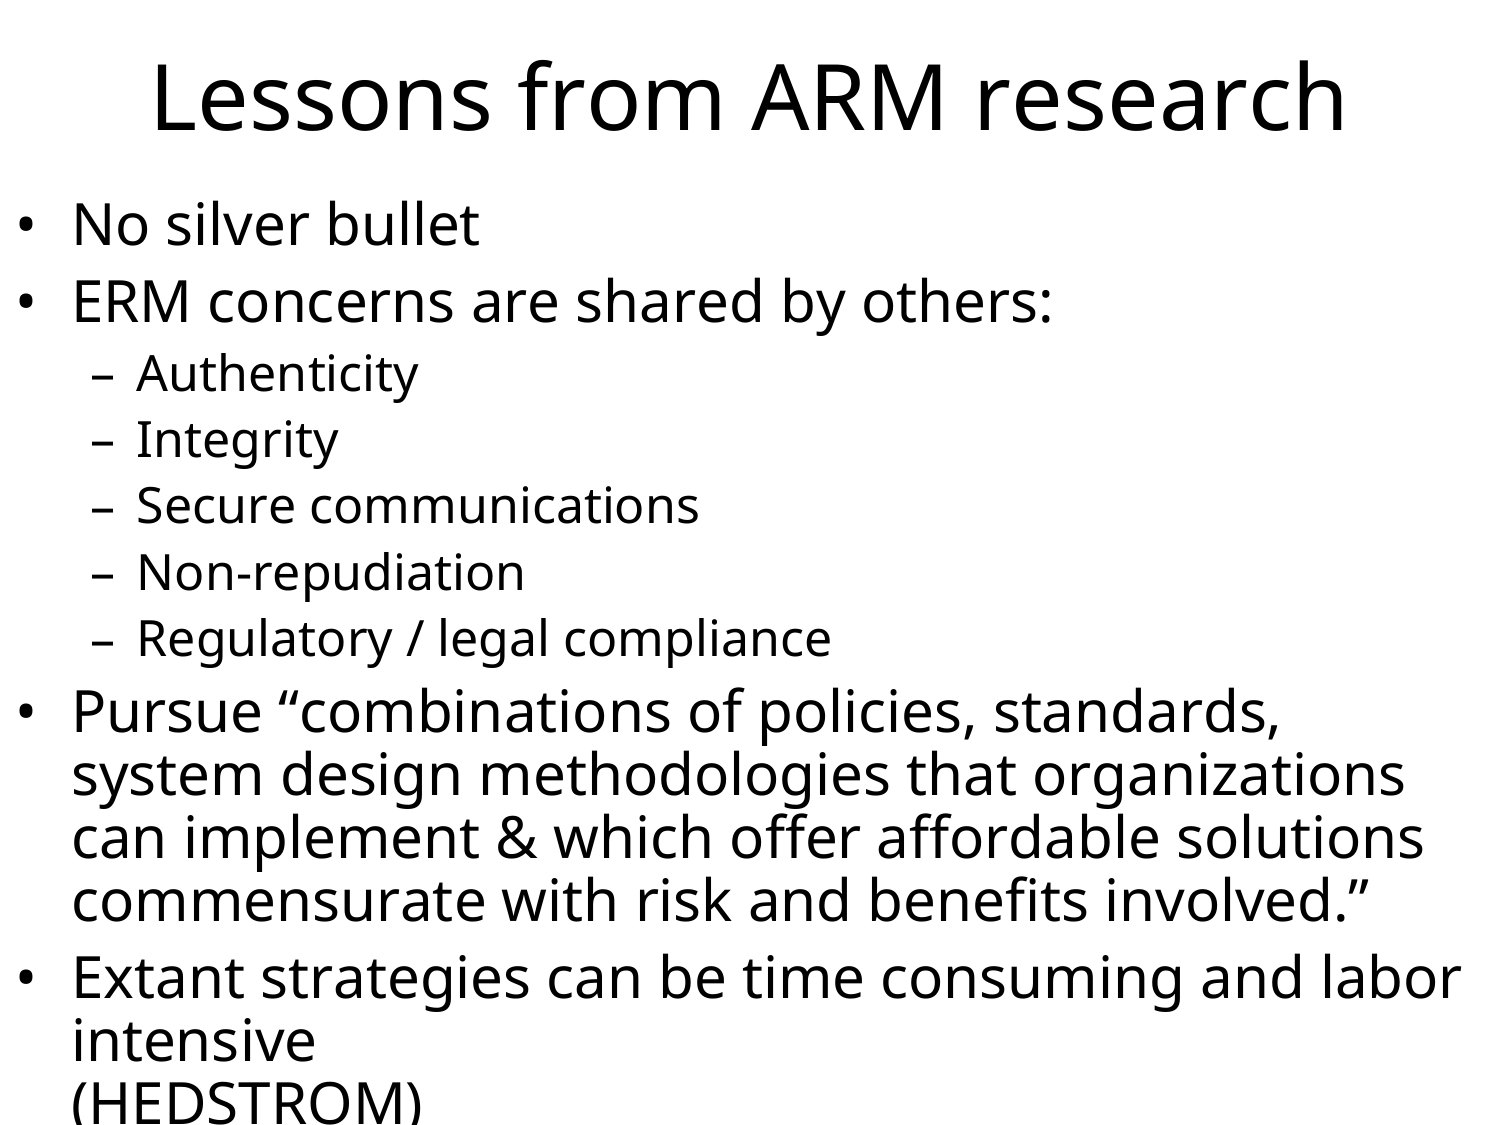

# Lessons from ARM research
No silver bullet
ERM concerns are shared by others:
Authenticity
Integrity
Secure communications
Non-repudiation
Regulatory / legal compliance
Pursue “combinations of policies, standards, system design methodologies that organizations can implement & which offer affordable solutions commensurate with risk and benefits involved.”
Extant strategies can be time consuming and labor intensive						(HEDSTROM)